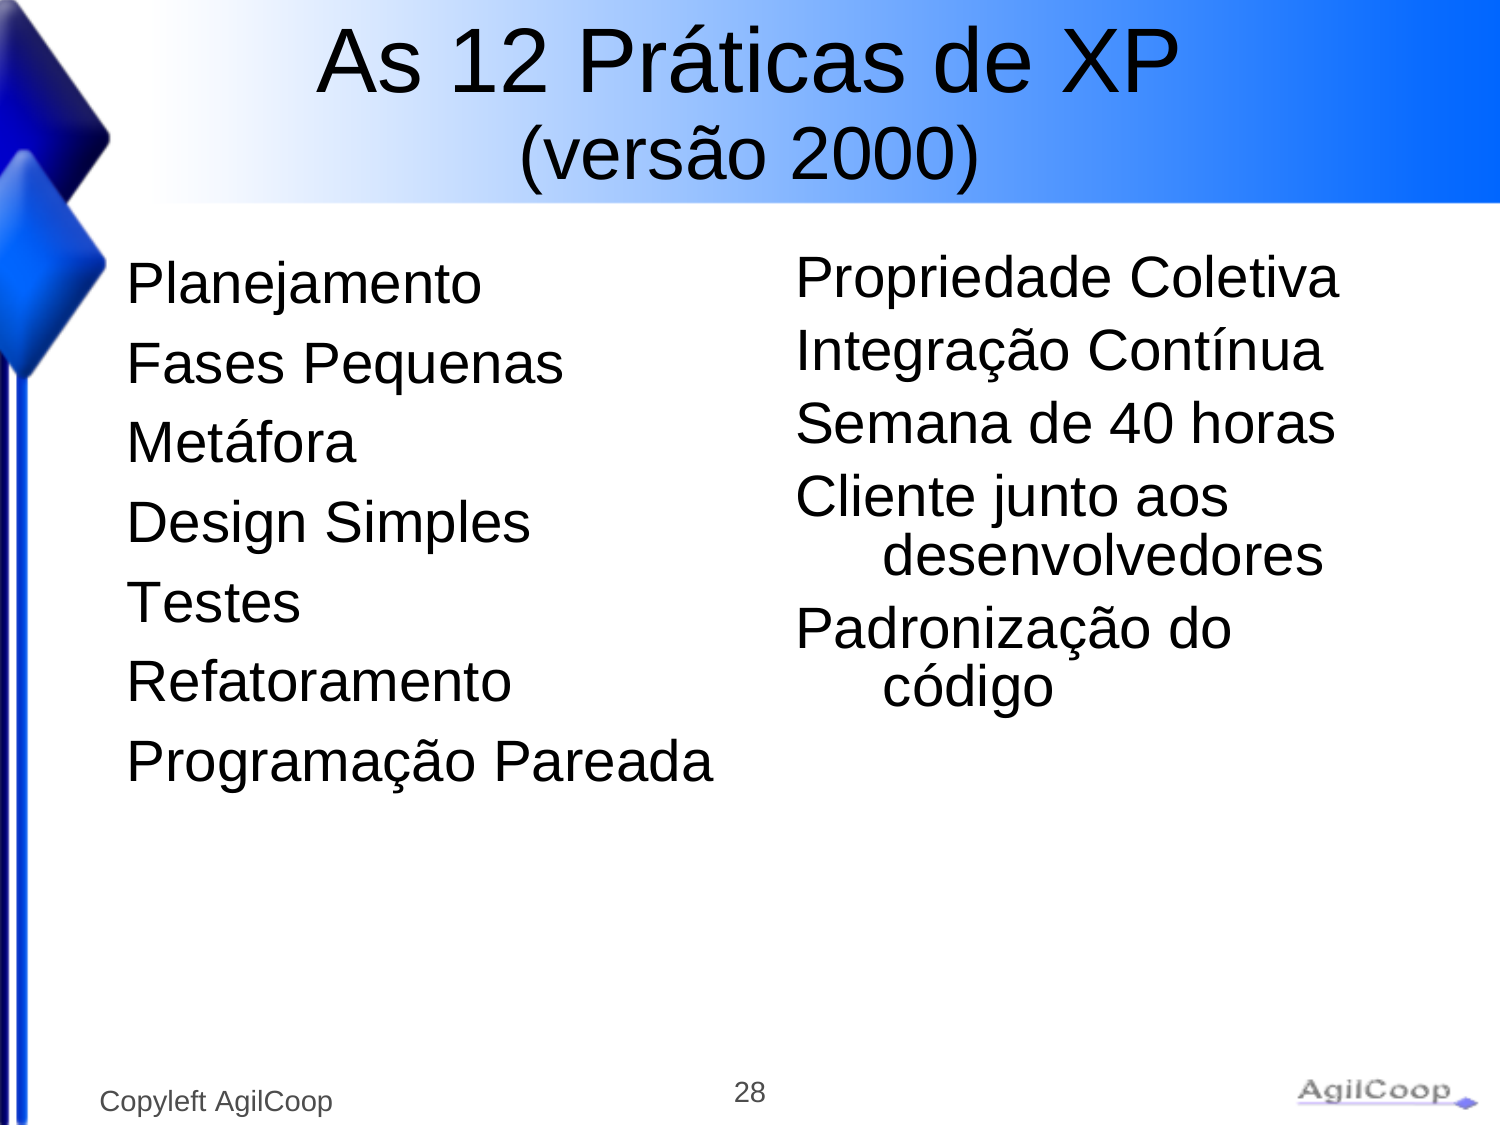

# As 12 Práticas de XP (versão 2000)
Planejamento
Fases Pequenas
Metáfora
Design Simples
Testes
Refatoramento
Programação Pareada
Propriedade Coletiva
Integração Contínua
Semana de 40 horas
Cliente junto aos desenvolvedores
Padronização do código
28